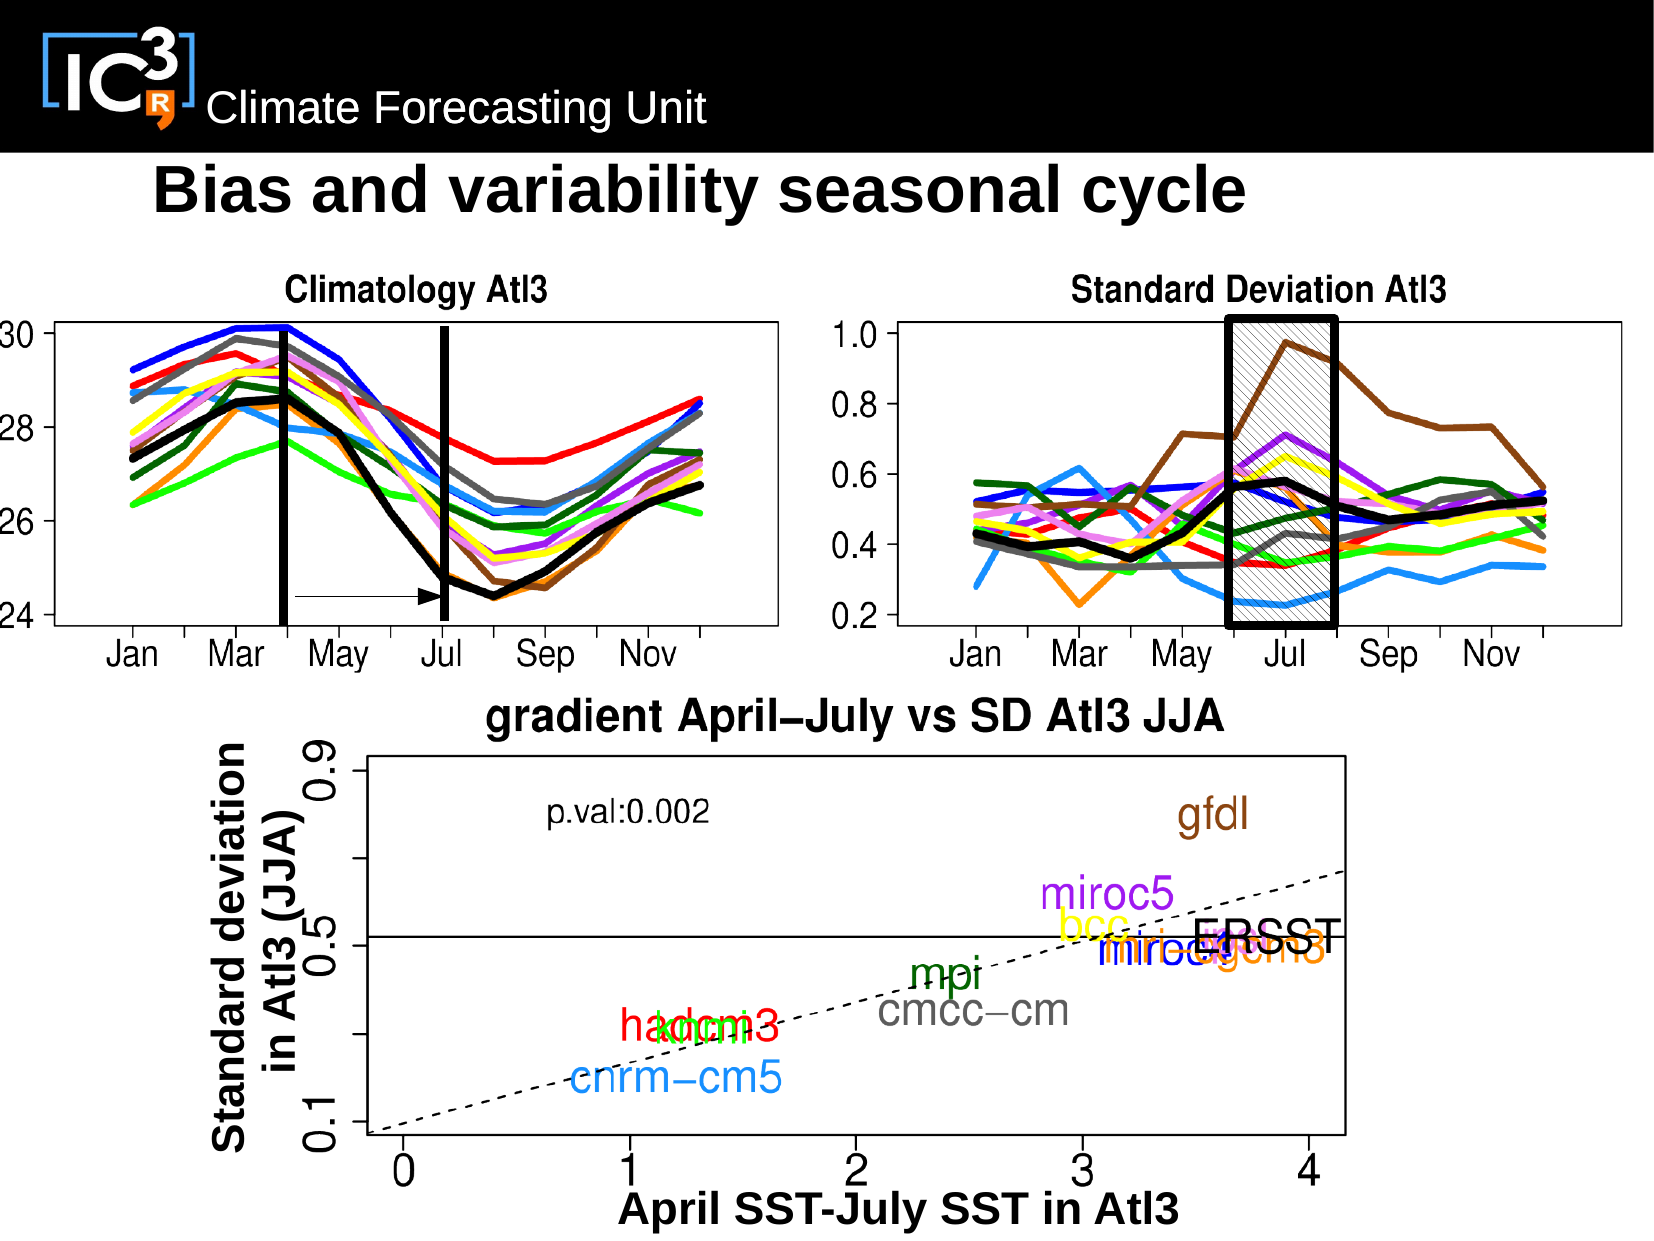

Climate Forecasting Unit
Bias and variability seasonal cycle
Standard deviation
in Atl3 (JJA)
April SST-July SST in Atl3